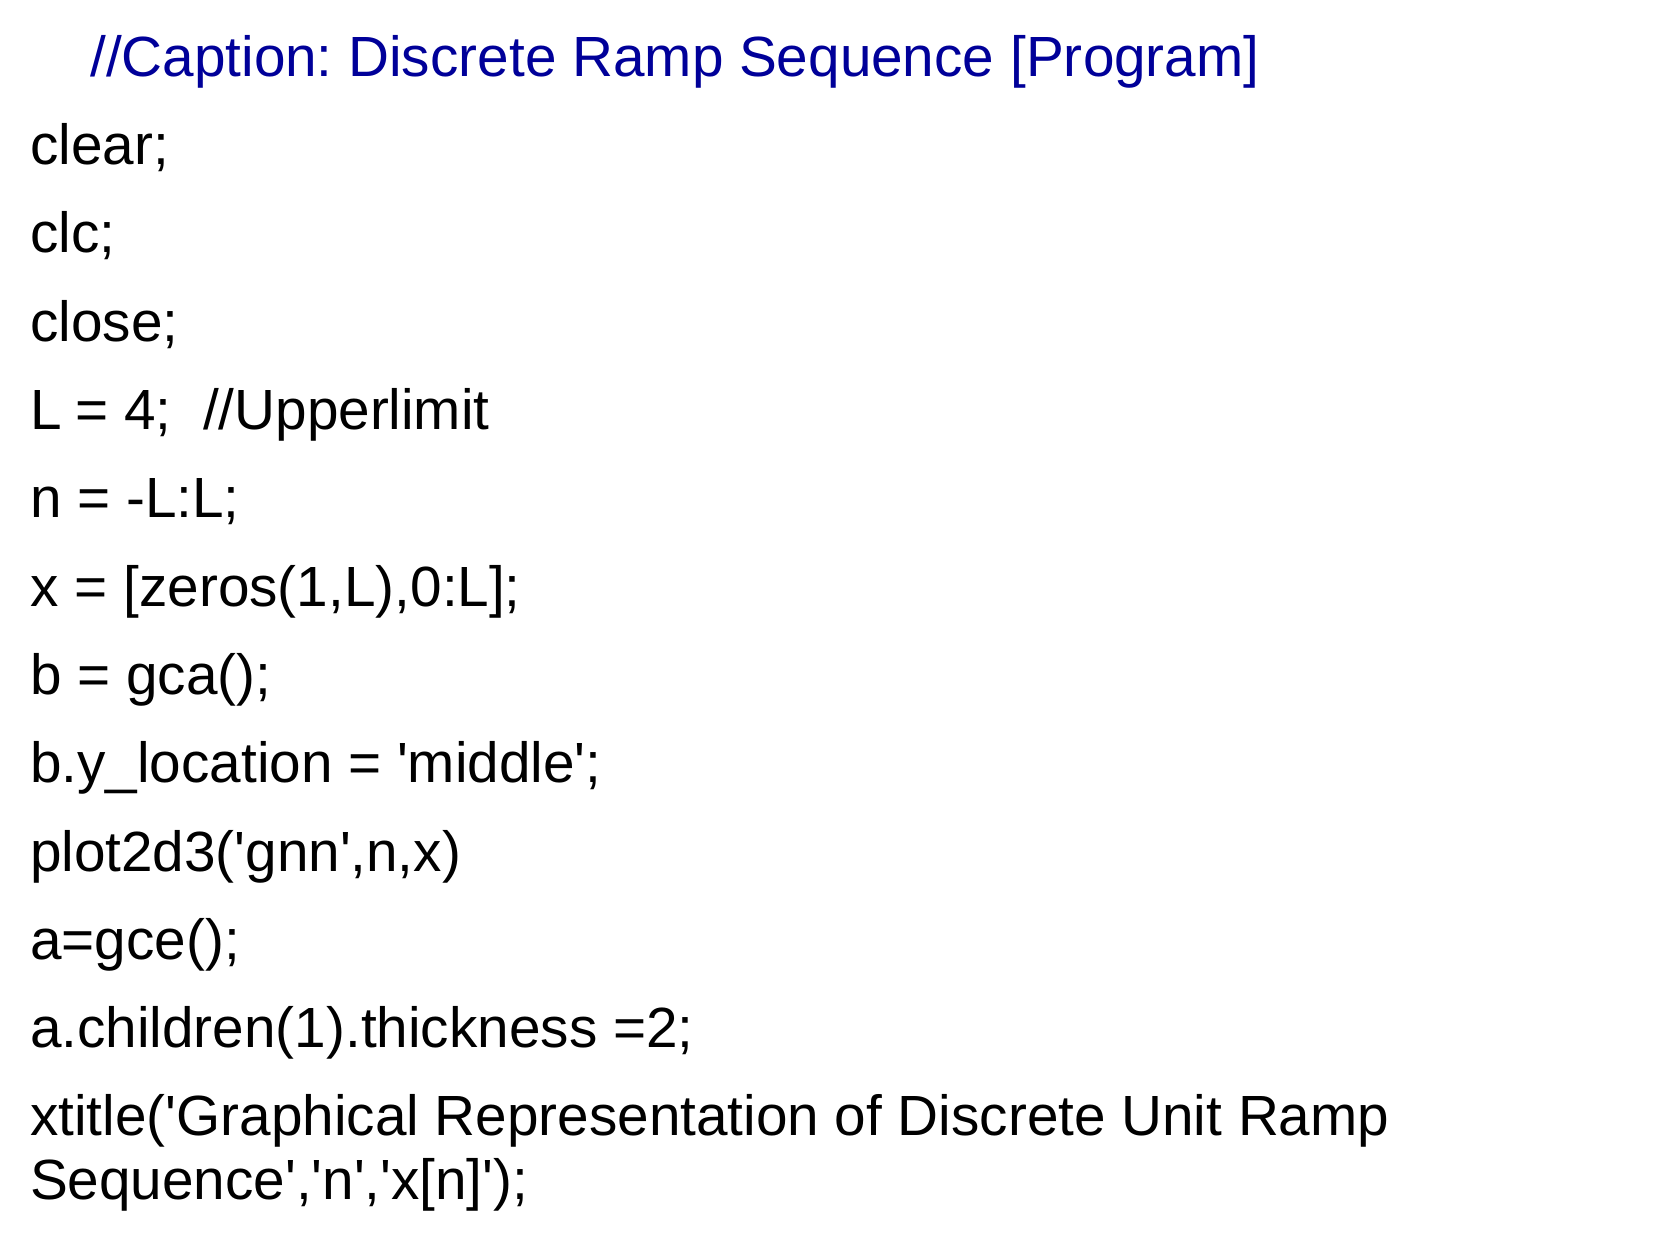

# //Caption: Discrete Ramp Sequence [Program]
clear;
clc;
close;
L = 4; //Upperlimit
n = -L:L;
x = [zeros(1,L),0:L];
b = gca();
b.y_location = 'middle';
plot2d3('gnn',n,x)
a=gce();
a.children(1).thickness =2;
xtitle('Graphical Representation of Discrete Unit Ramp Sequence','n','x[n]');